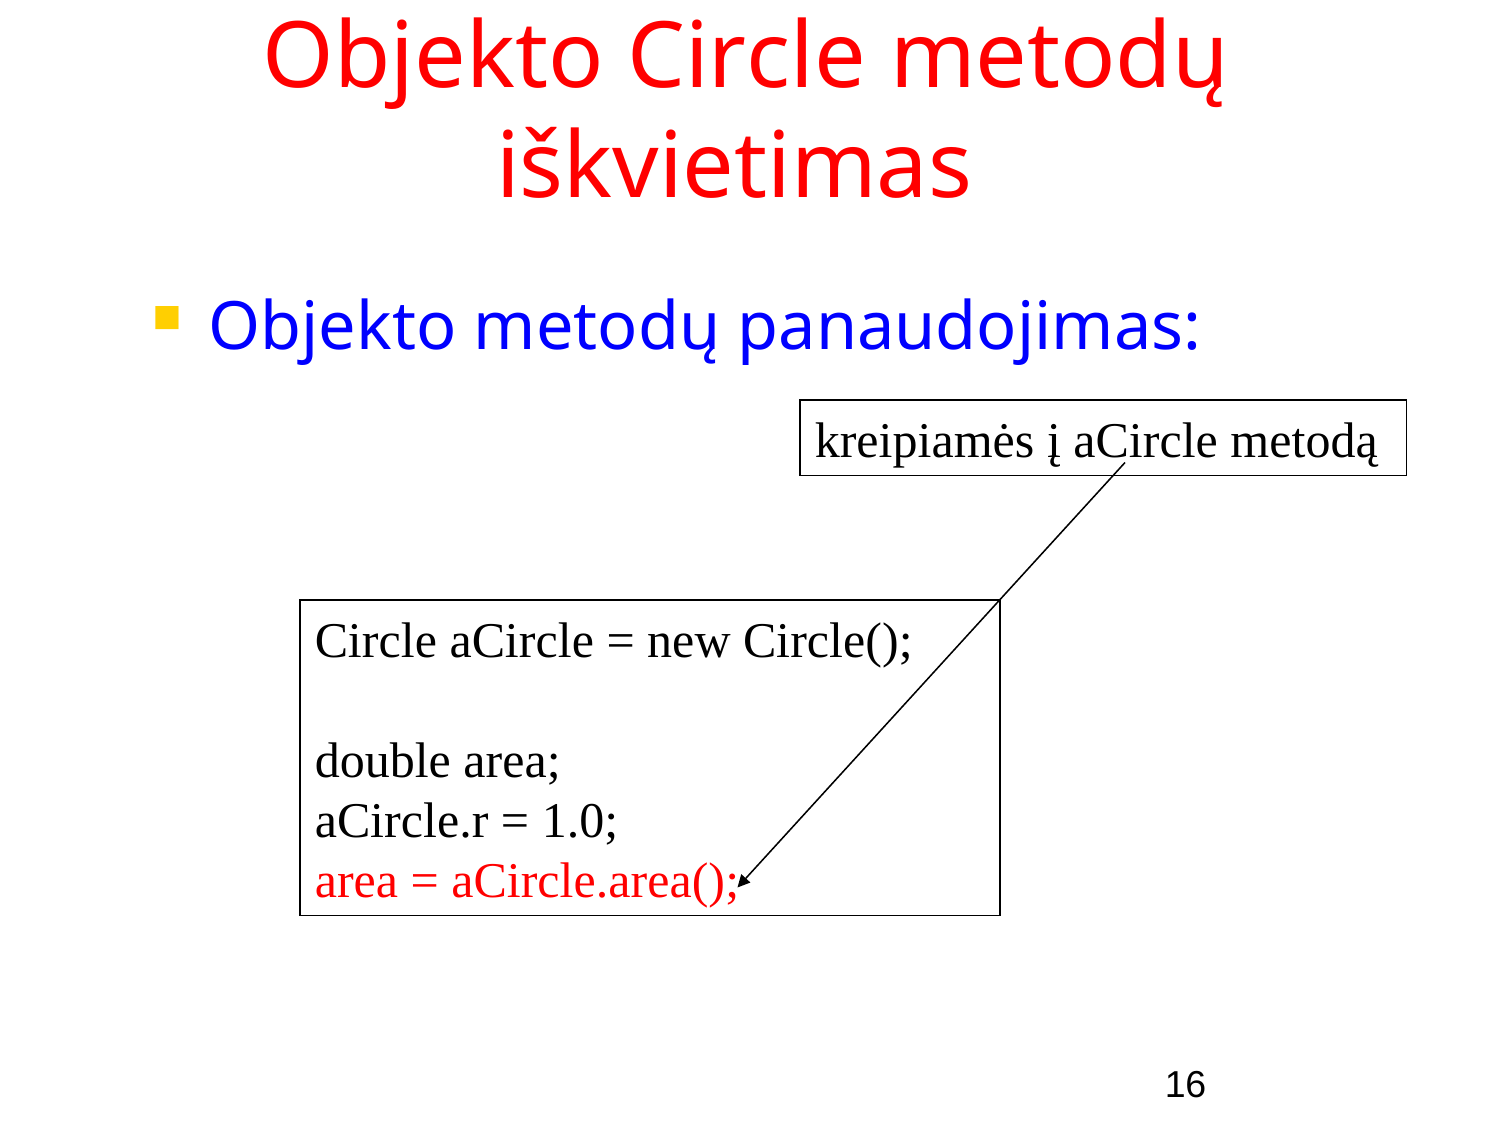

# Objekto Circle metodų iškvietimas
Objekto metodų panaudojimas:
kreipiamės į aCircle metodą
Circle aCircle = new Circle();
double area;
aCircle.r = 1.0;
area = aCircle.area();
16